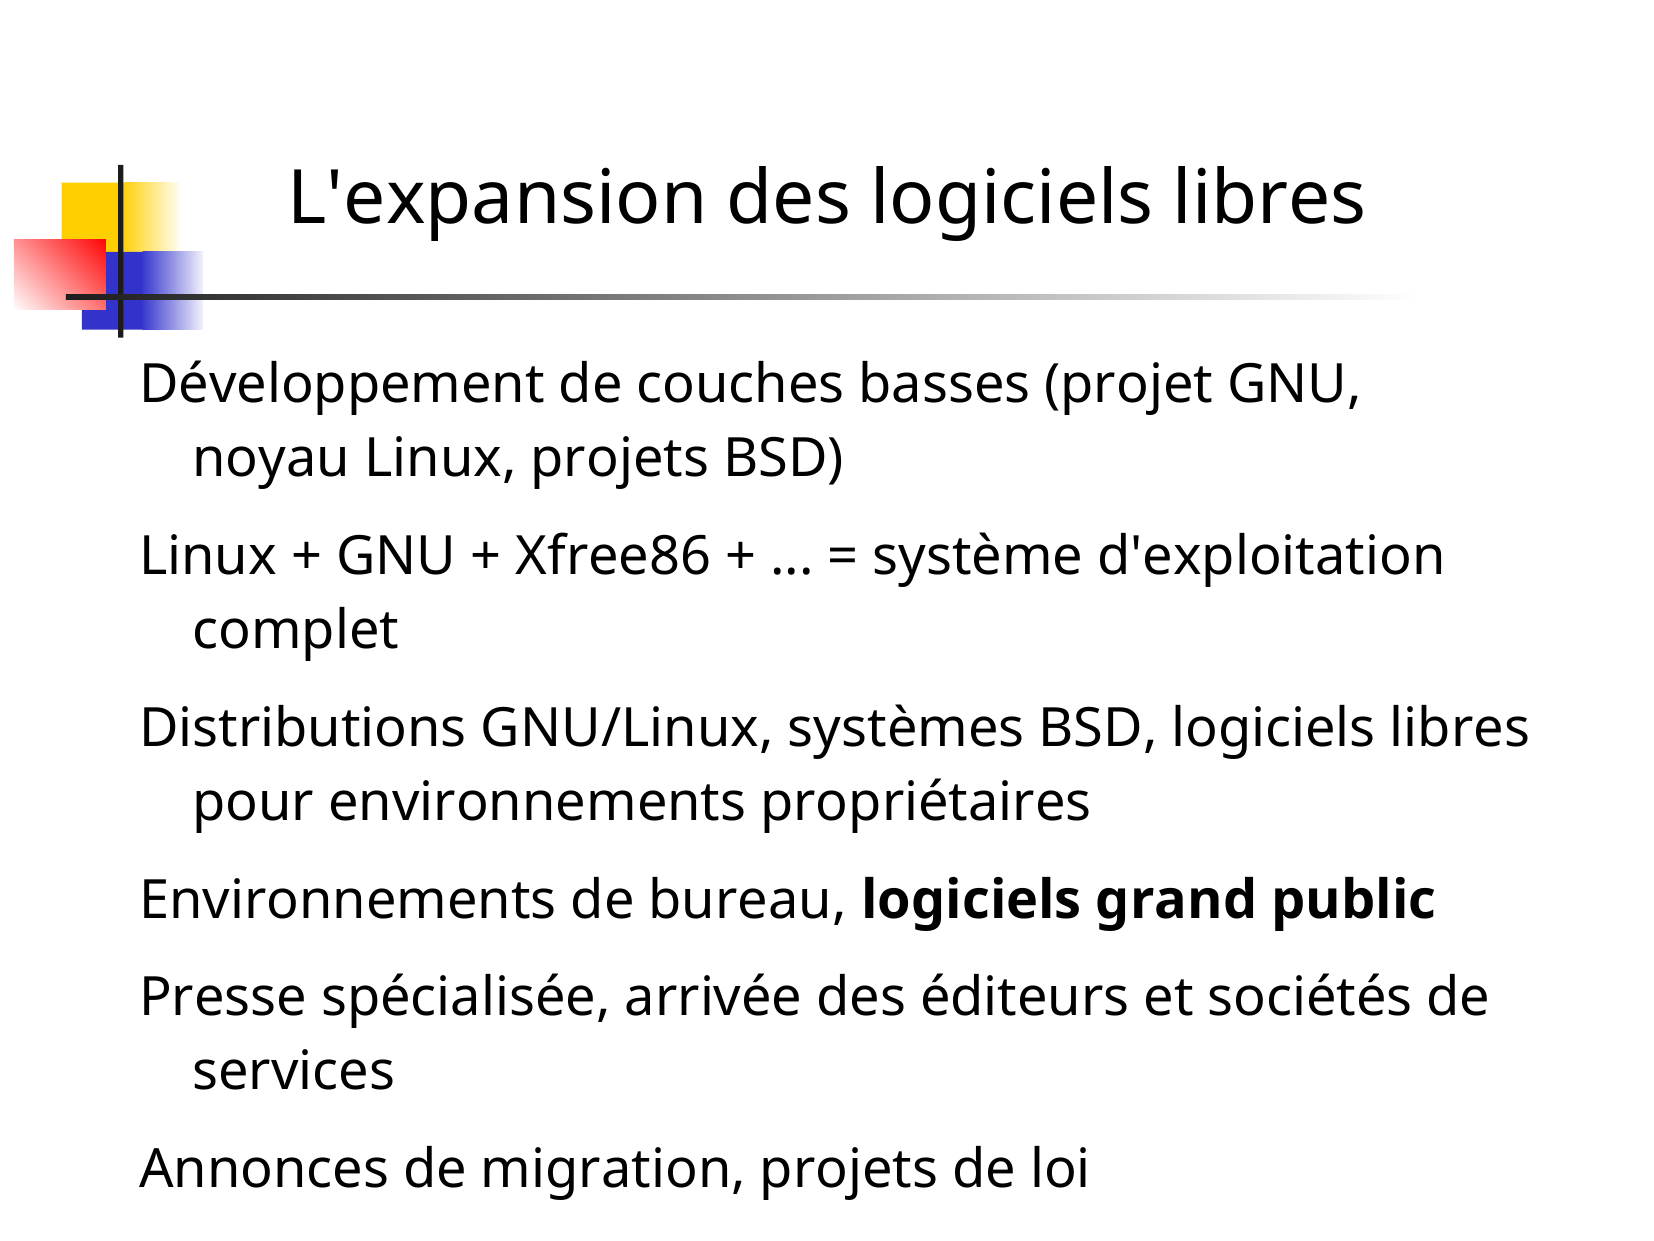

# L'expansion des logiciels libres
Développement de couches basses (projet GNU, noyau Linux, projets BSD)
Linux + GNU + Xfree86 + ... = système d'exploitation complet
Distributions GNU/Linux, systèmes BSD, logiciels libres pour environnements propriétaires
Environnements de bureau, logiciels grand public
Presse spécialisée, arrivée des éditeurs et sociétés de services
Annonces de migration, projets de loi